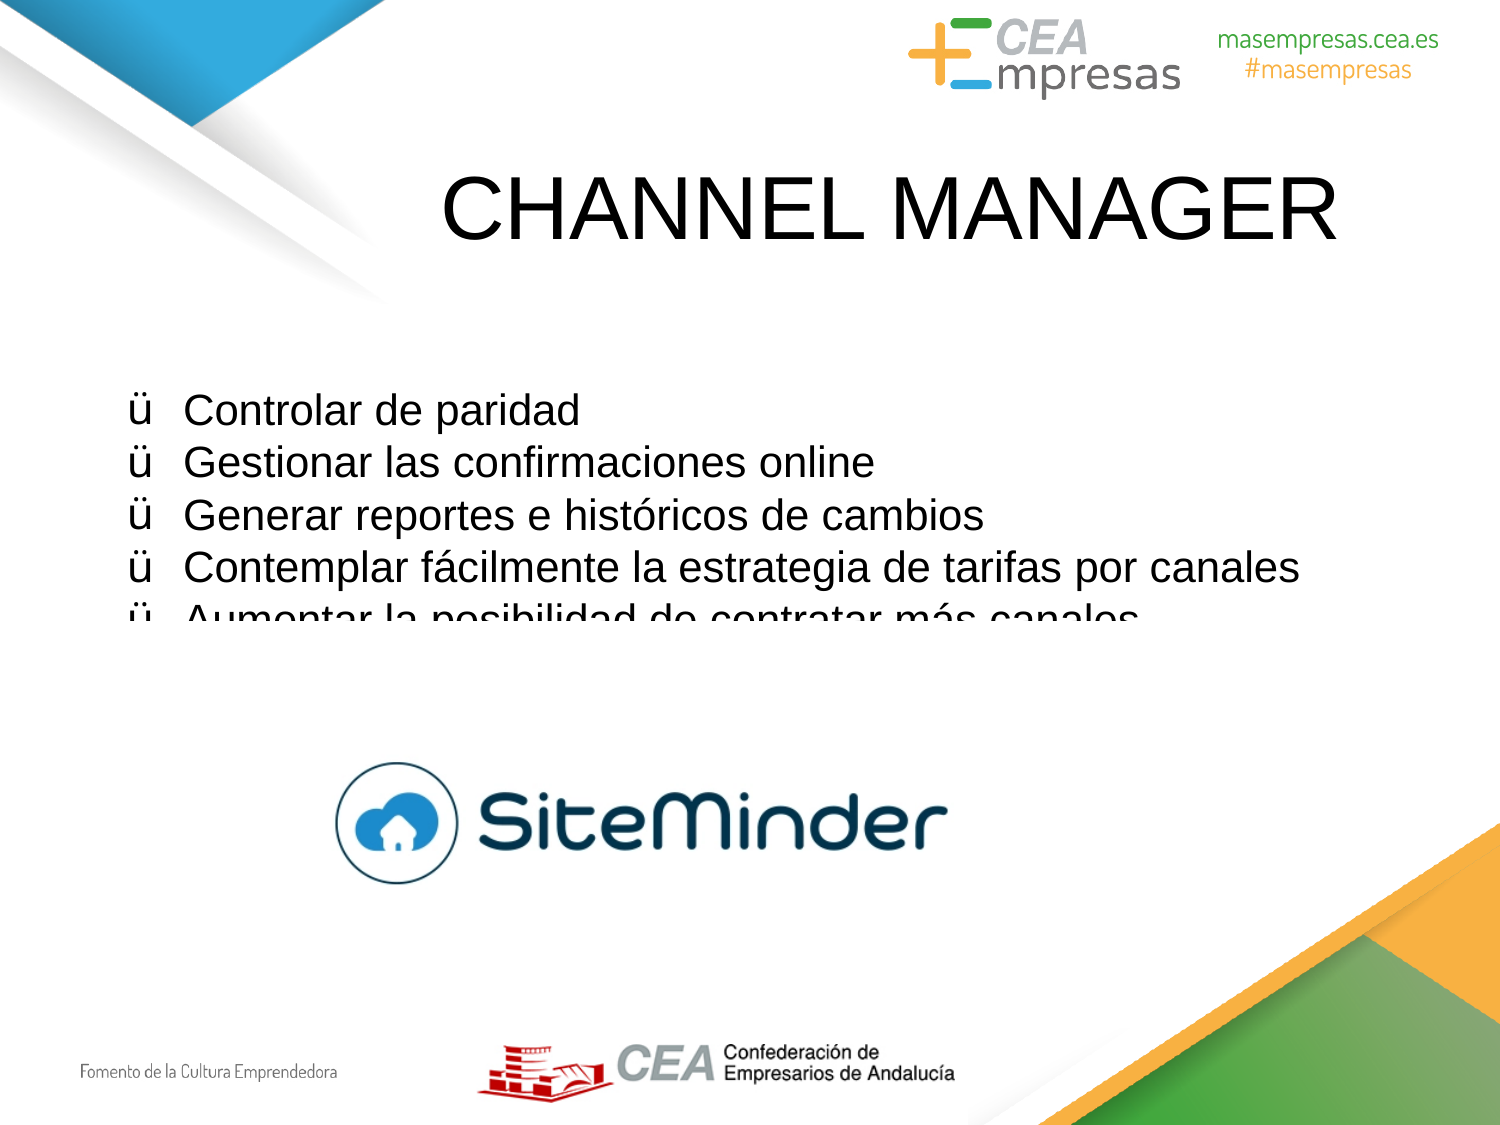

CHANNEL MANAGER
Controlar de paridad
Gestionar las confirmaciones online
Generar reportes e históricos de cambios
Contemplar fácilmente la estrategia de tarifas por canales
Aumentar la posibilidad de contratar más canales